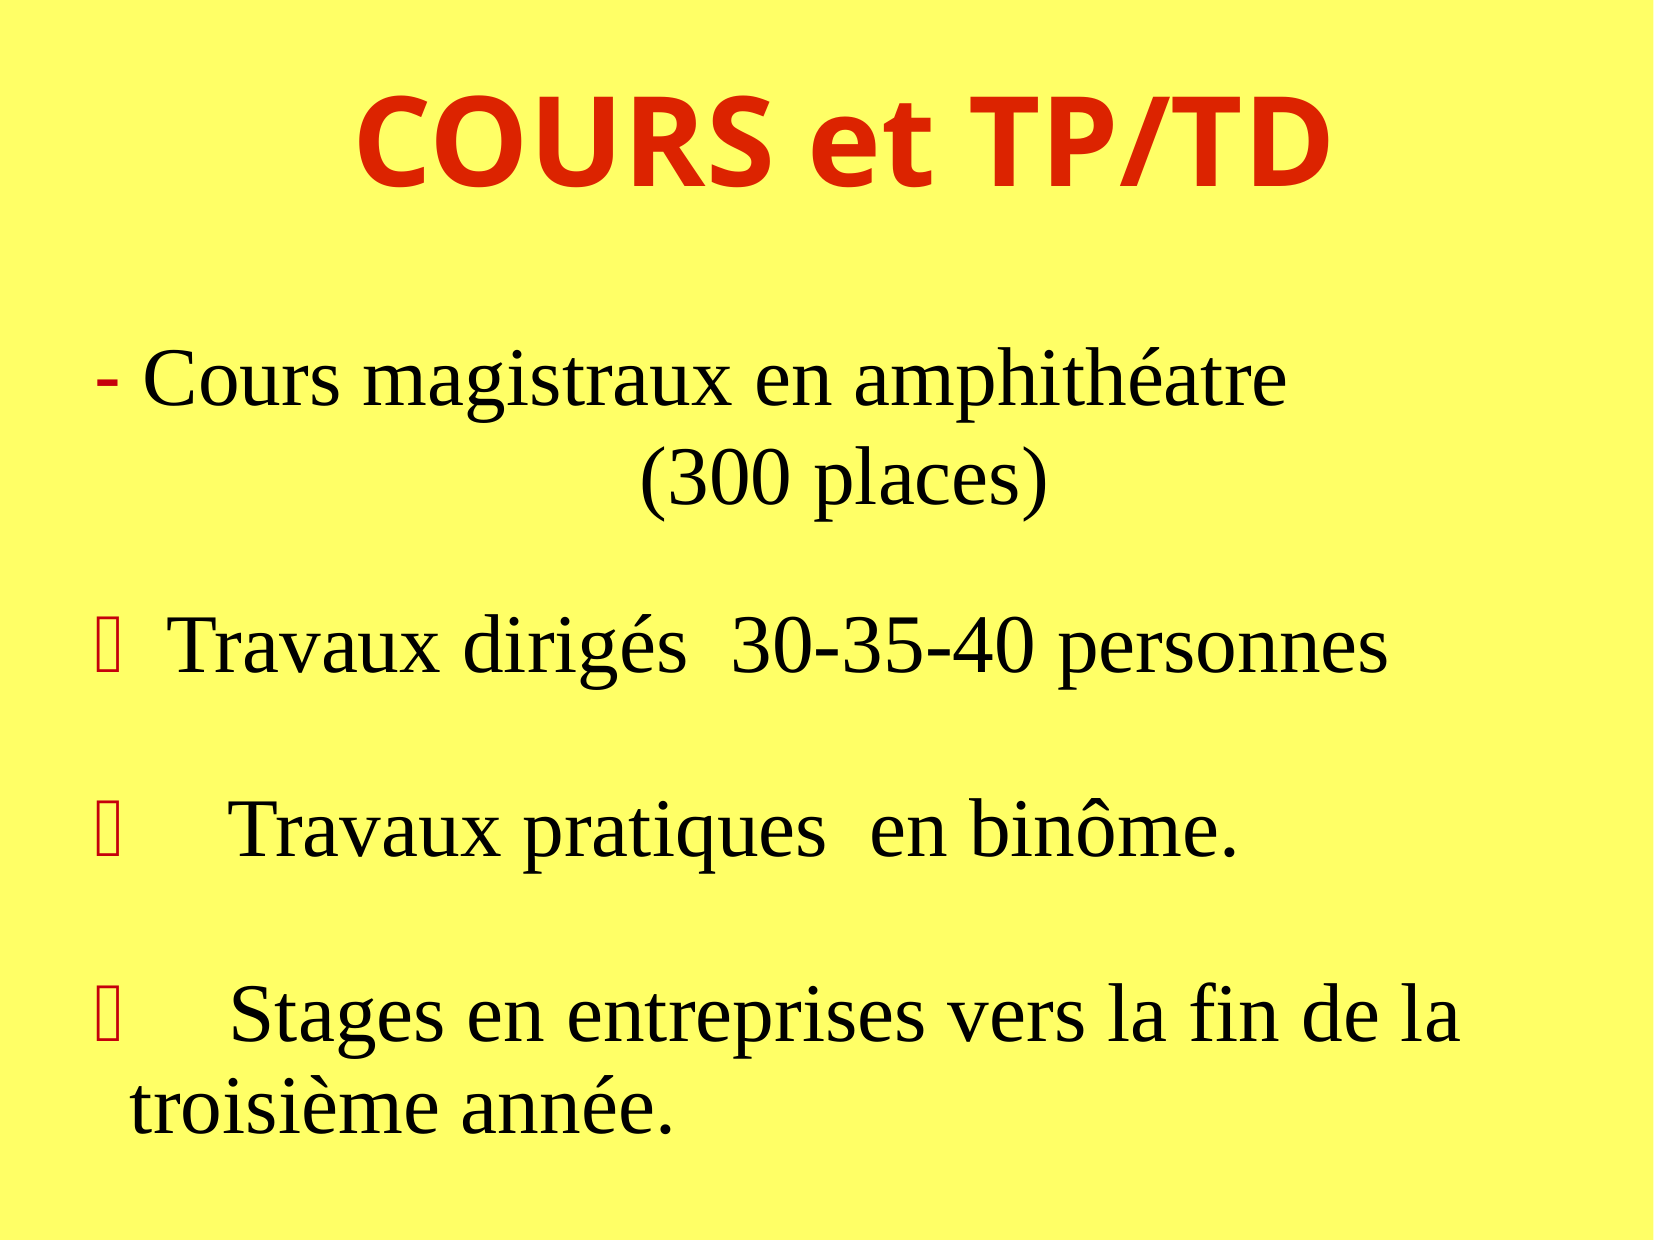

# COURS et TP/TD
- Cours magistraux en amphithéatre
(300 places)
- Travaux dirigés 30-35-40 personnes
- Travaux pratiques en binôme.
- Stages en entreprises vers la fin de la troisième année.